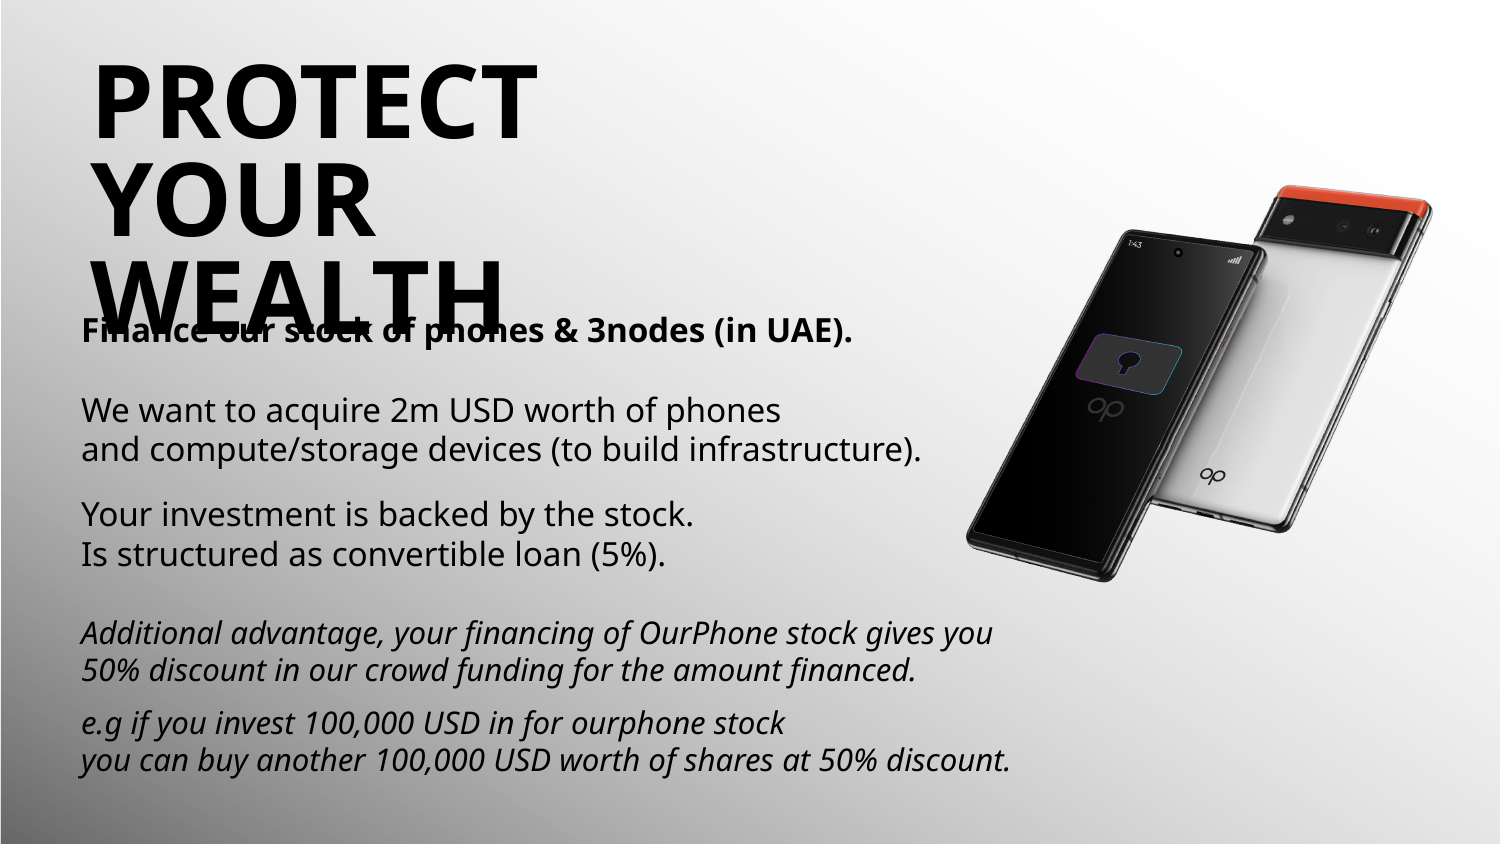

PROTECT YOUR WEALTH
Finance our stock of phones & 3nodes (in UAE).
We want to acquire 2m USD worth of phones
and compute/storage devices (to build infrastructure).
Your investment is backed by the stock.
Is structured as convertible loan (5%).
Additional advantage, your financing of OurPhone stock gives you
50% discount in our crowd funding for the amount financed.
e.g if you invest 100,000 USD in for ourphone stock
you can buy another 100,000 USD worth of shares at 50% discount.